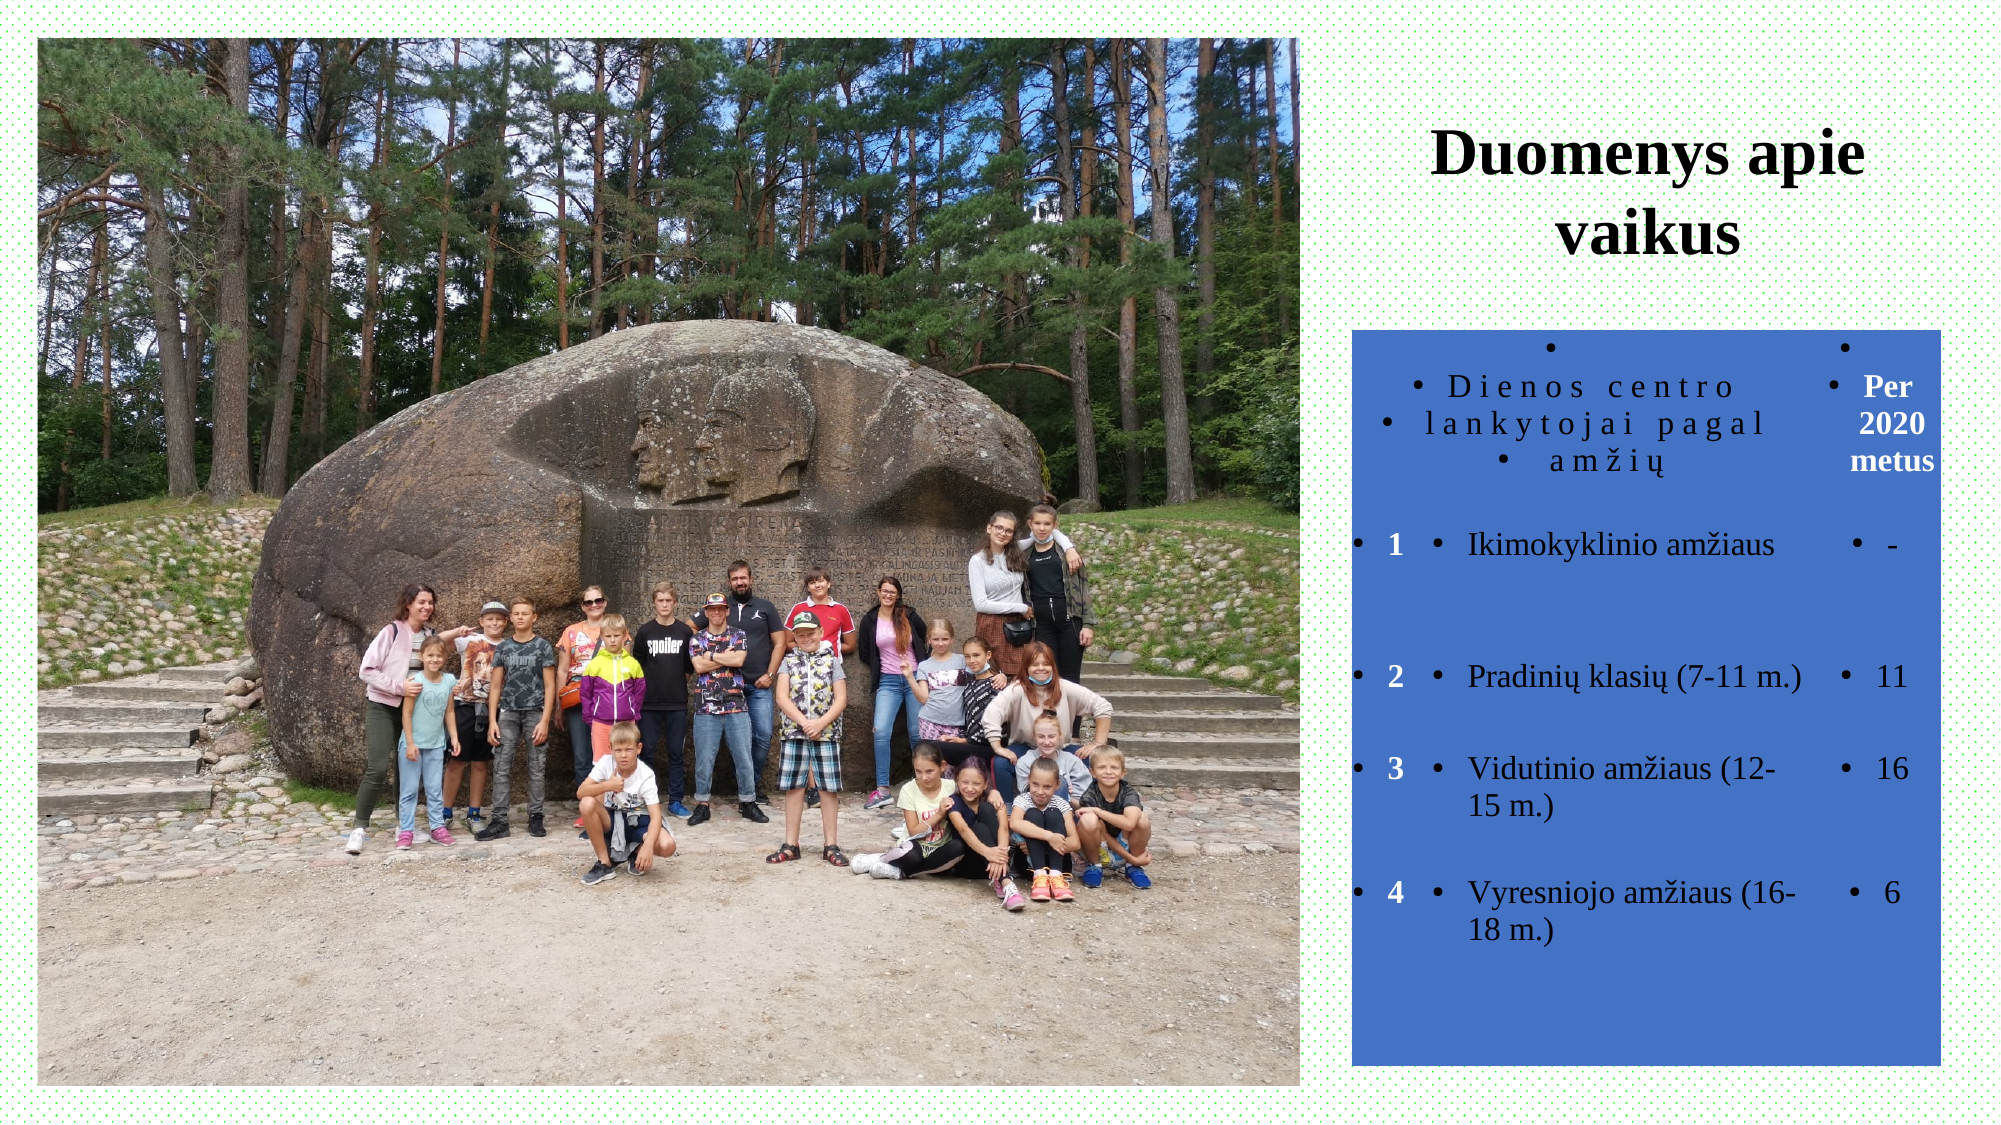

# Duomenys apie vaikus
| D i e n o s c e n t r o l a n k y t o j a i p a g a l a m ž i ų | | Per 2020 metus |
| --- | --- | --- |
| 1 | Ikimokyklinio amžiaus | - |
| 2 | Pradinių klasių (7-11 m.) | 11 |
| 3 | Vidutinio amžiaus (12-15 m.) | 16 |
| 4 | Vyresniojo amžiaus (16-18 m.) | 6 |